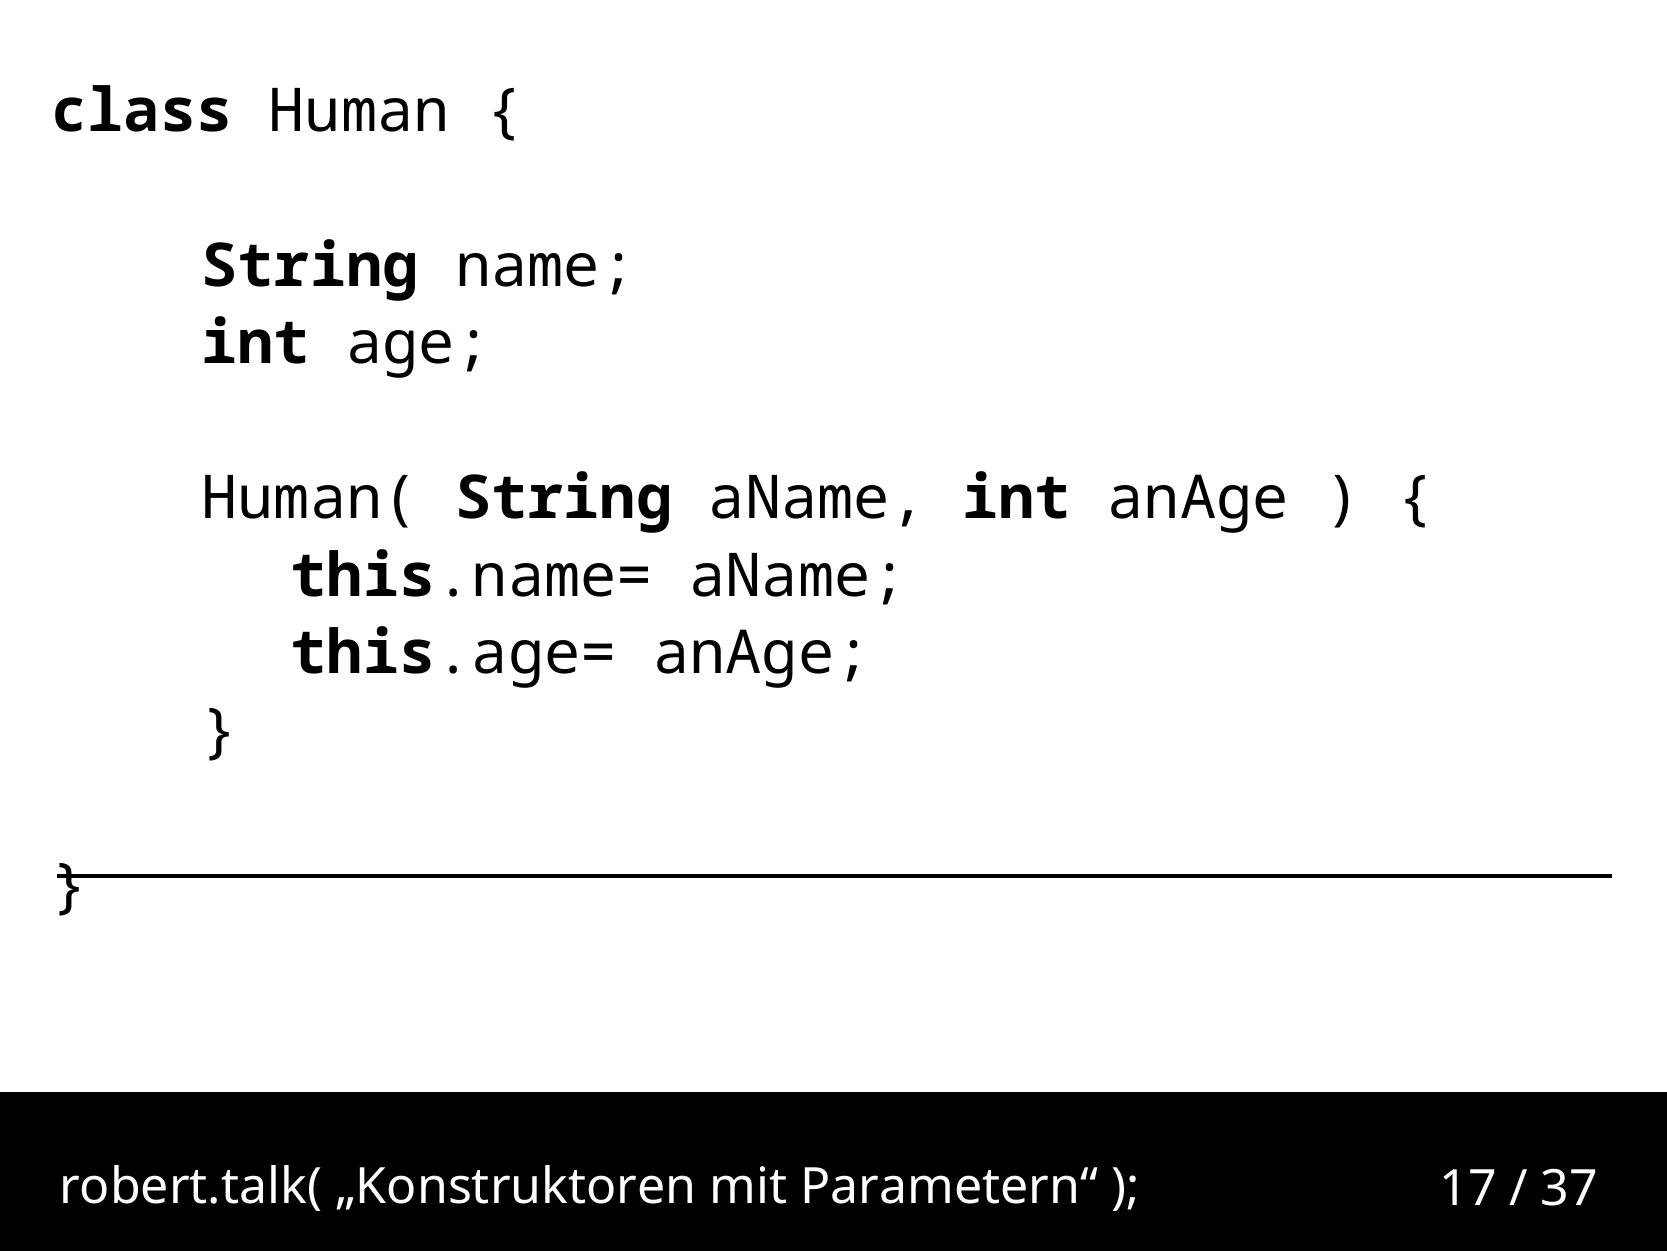

class Human {
	String name;
	int age;
	Human( String aName, int anAge ) {
		this.name= aName;
		this.age= anAge;
	}
}
Human robert = new Human("Robert", 29);
robert.talk( „Konstruktoren mit Parametern“ );
17